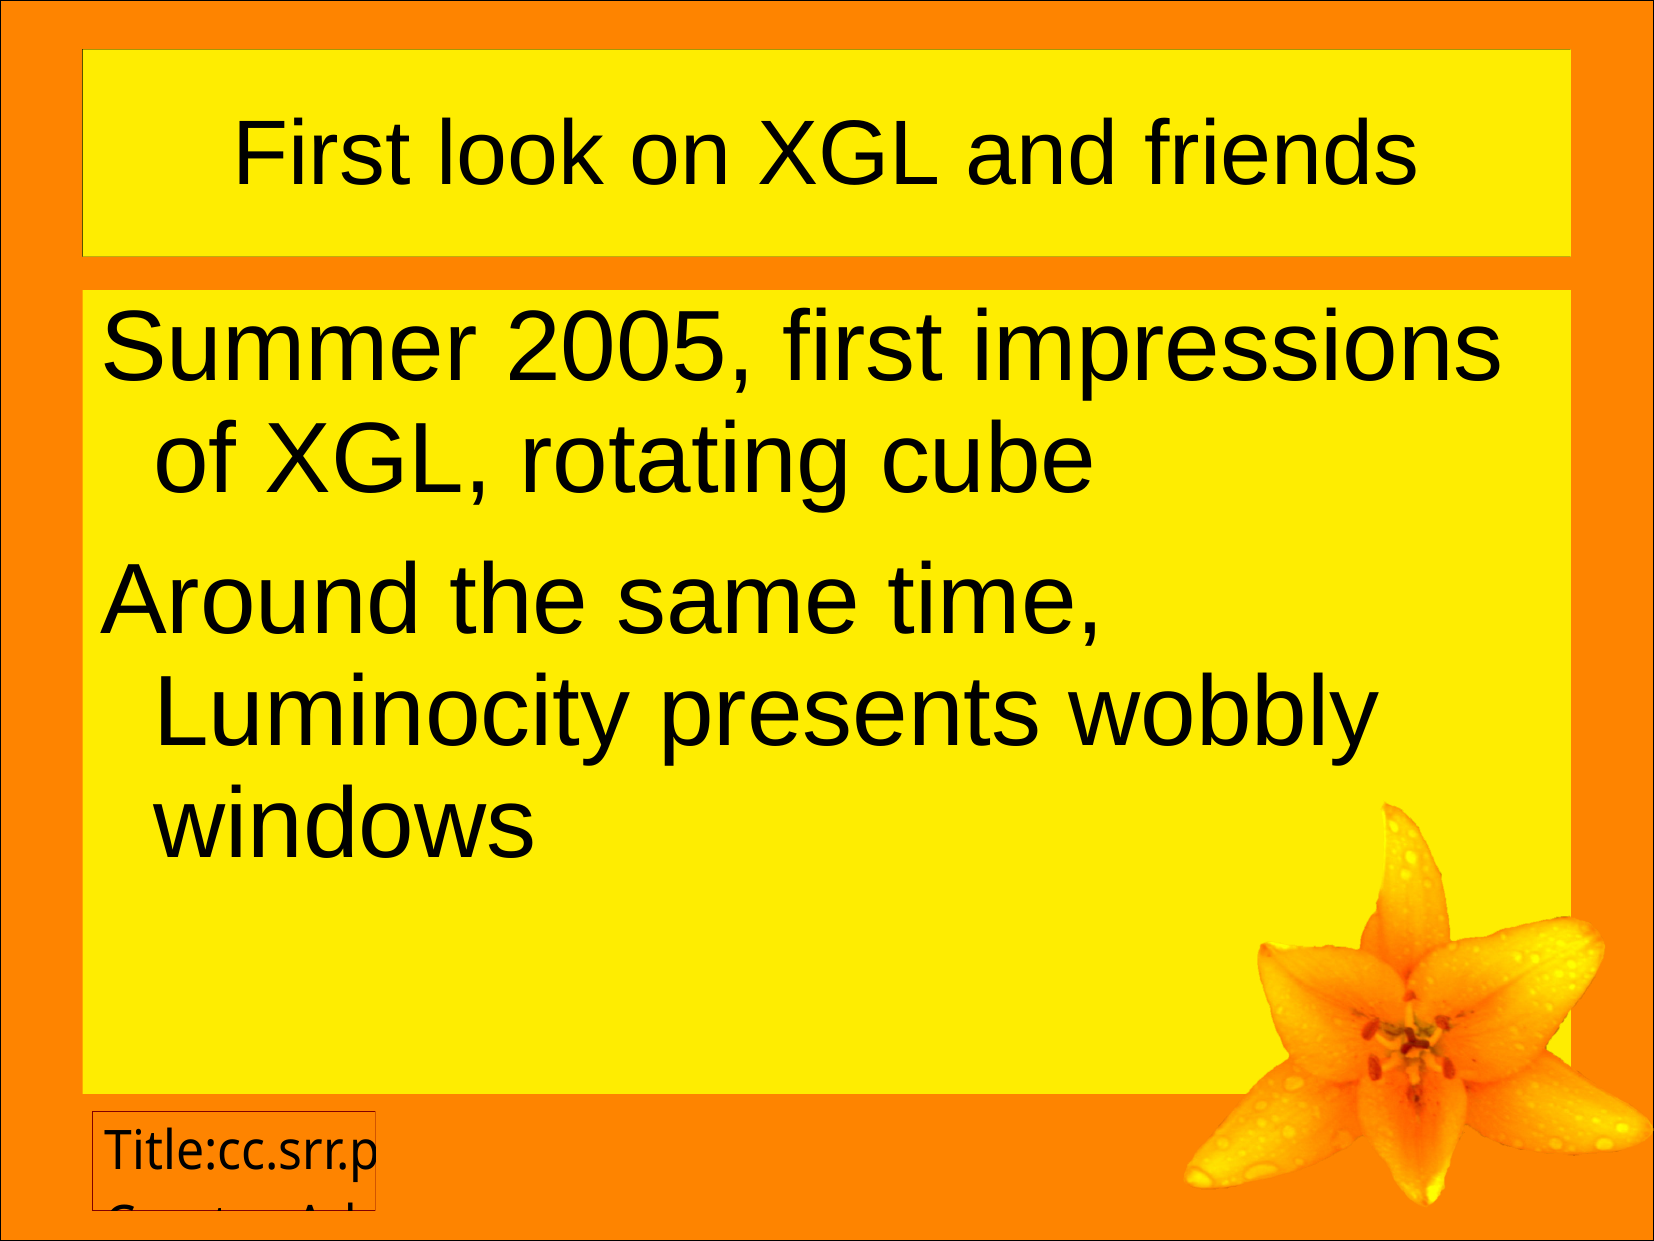

# First look on XGL and friends
Summer 2005, first impressions of XGL, rotating cube
Around the same time, Luminocity presents wobbly windows